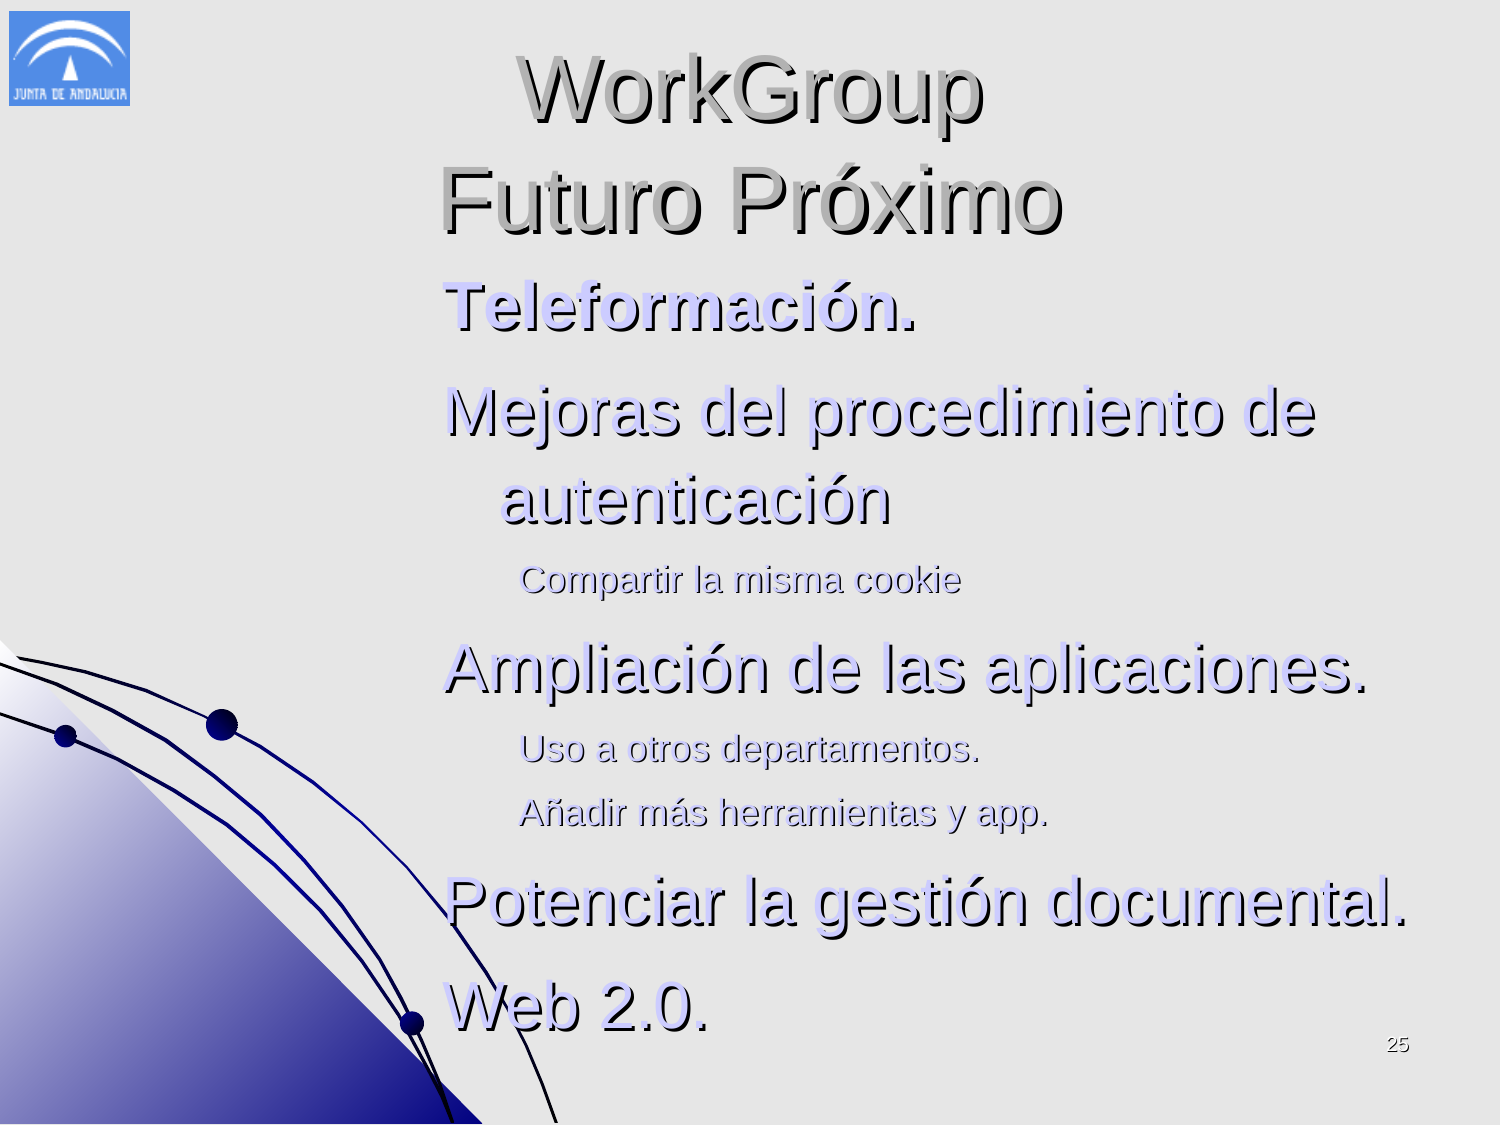

# WorkGroup Futuro Próximo
Teleformación.
Mejoras del procedimiento de autenticación
Compartir la misma cookie
Ampliación de las aplicaciones.
Uso a otros departamentos.
Añadir más herramientas y app.
Potenciar la gestión documental.
Web 2.0.
25